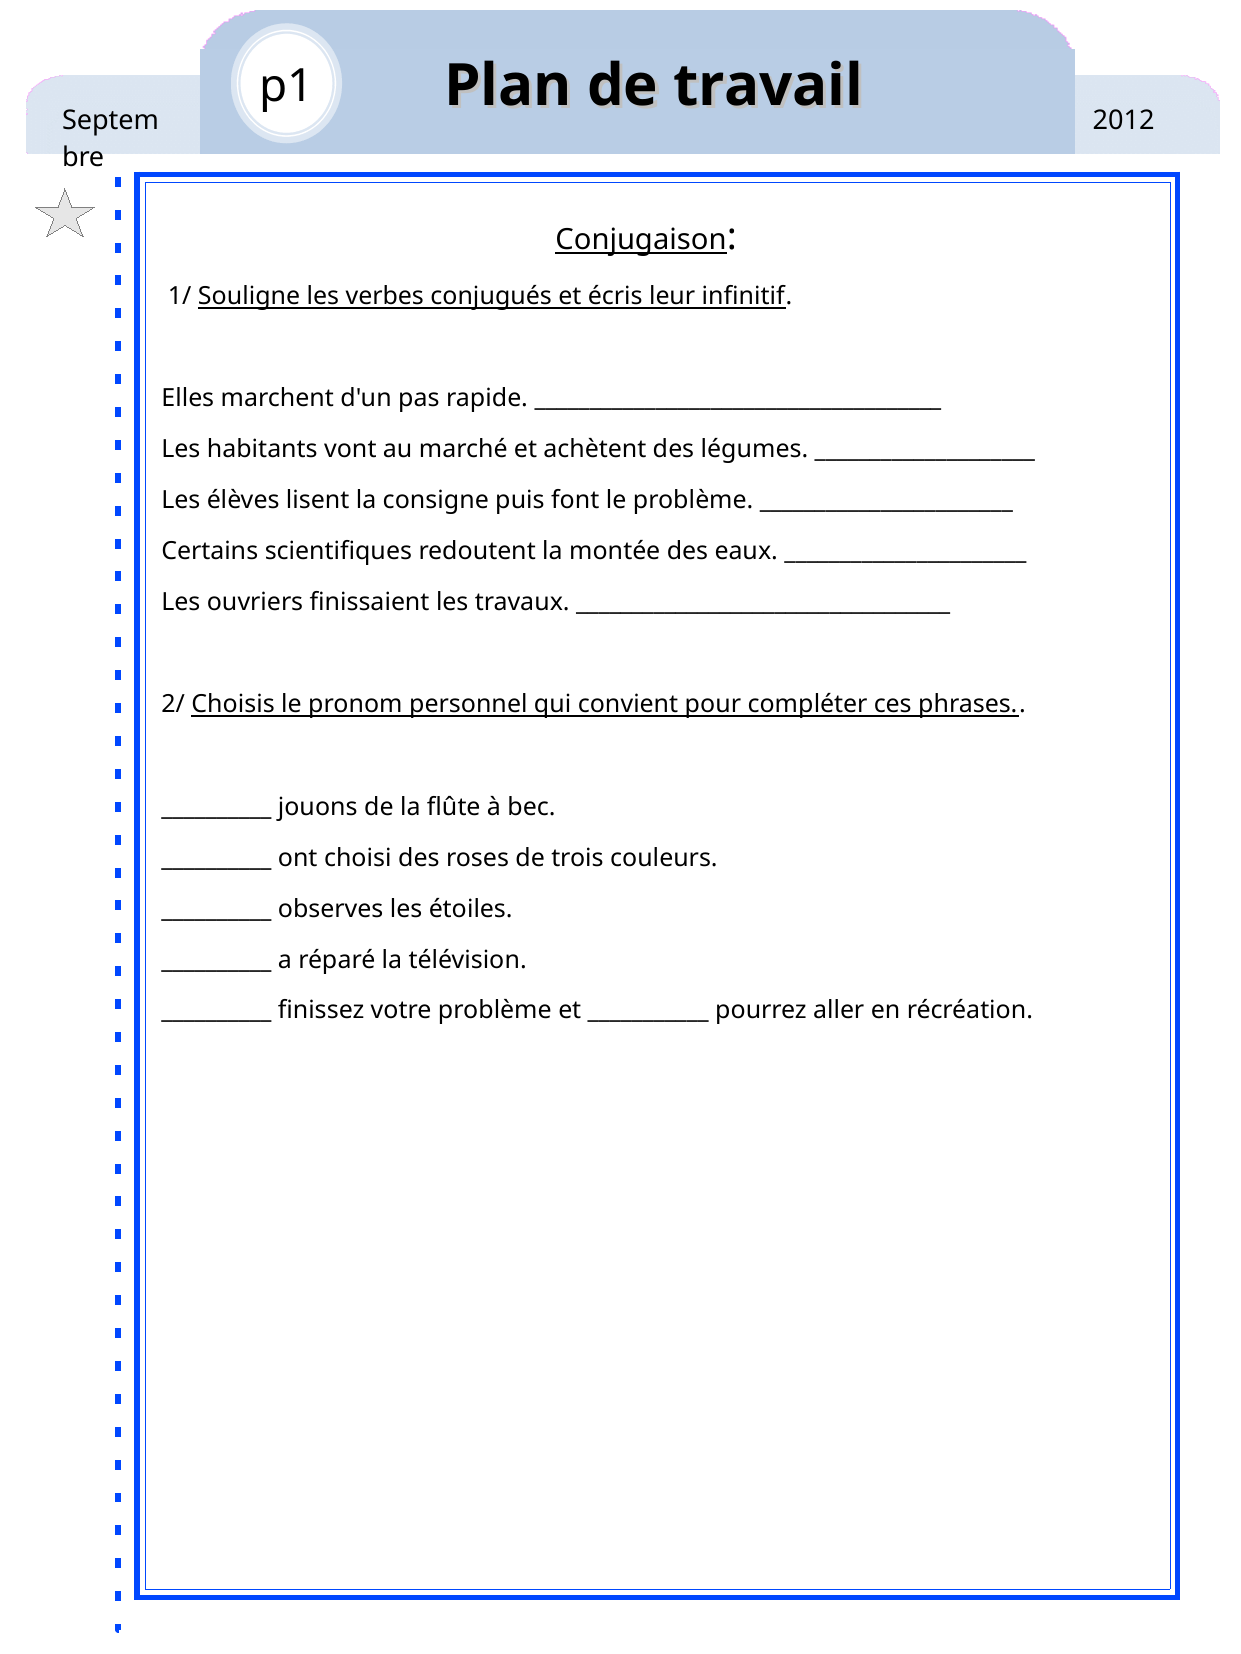

p1
Plan de travail
Septembre
2012
| |
| --- |
Conjugaison:
 1/ Souligne les verbes conjugués et écris leur infinitif.
Elles marchent d'un pas rapide. _____________________________________
Les habitants vont au marché et achètent des légumes. ____________________
Les élèves lisent la consigne puis font le problème. _______________________
Certains scientifiques redoutent la montée des eaux. ______________________
Les ouvriers finissaient les travaux. __________________________________
2/ Choisis le pronom personnel qui convient pour compléter ces phrases..
__________ jouons de la flûte à bec.
__________ ont choisi des roses de trois couleurs.
__________ observes les étoiles.
__________ a réparé la télévision.
__________ finissez votre problème et ___________ pourrez aller en récréation.